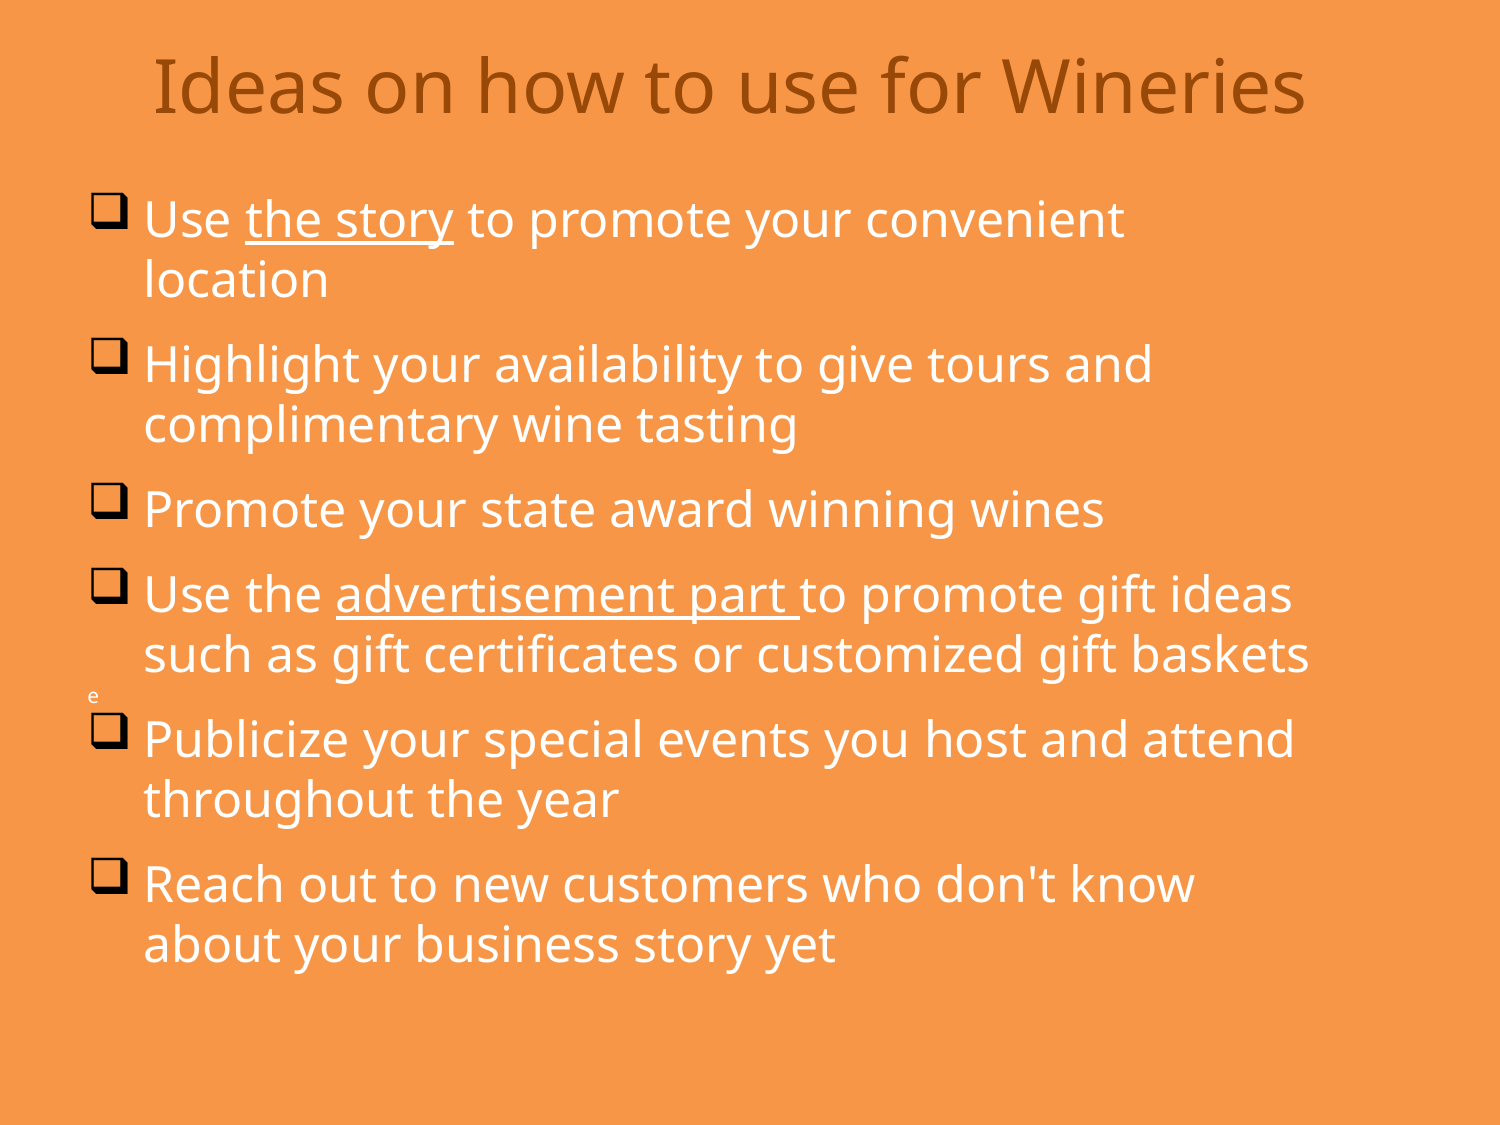

# Ideas on how to use for Wineries
Use the story to promote your convenient location
Highlight your availability to give tours and complimentary wine tasting
Promote your state award winning wines
Use the advertisement part to promote gift ideas such as gift certificates or customized gift baskets
e
Publicize your special events you host and attend throughout the year
Reach out to new customers who don't know about your business story yet